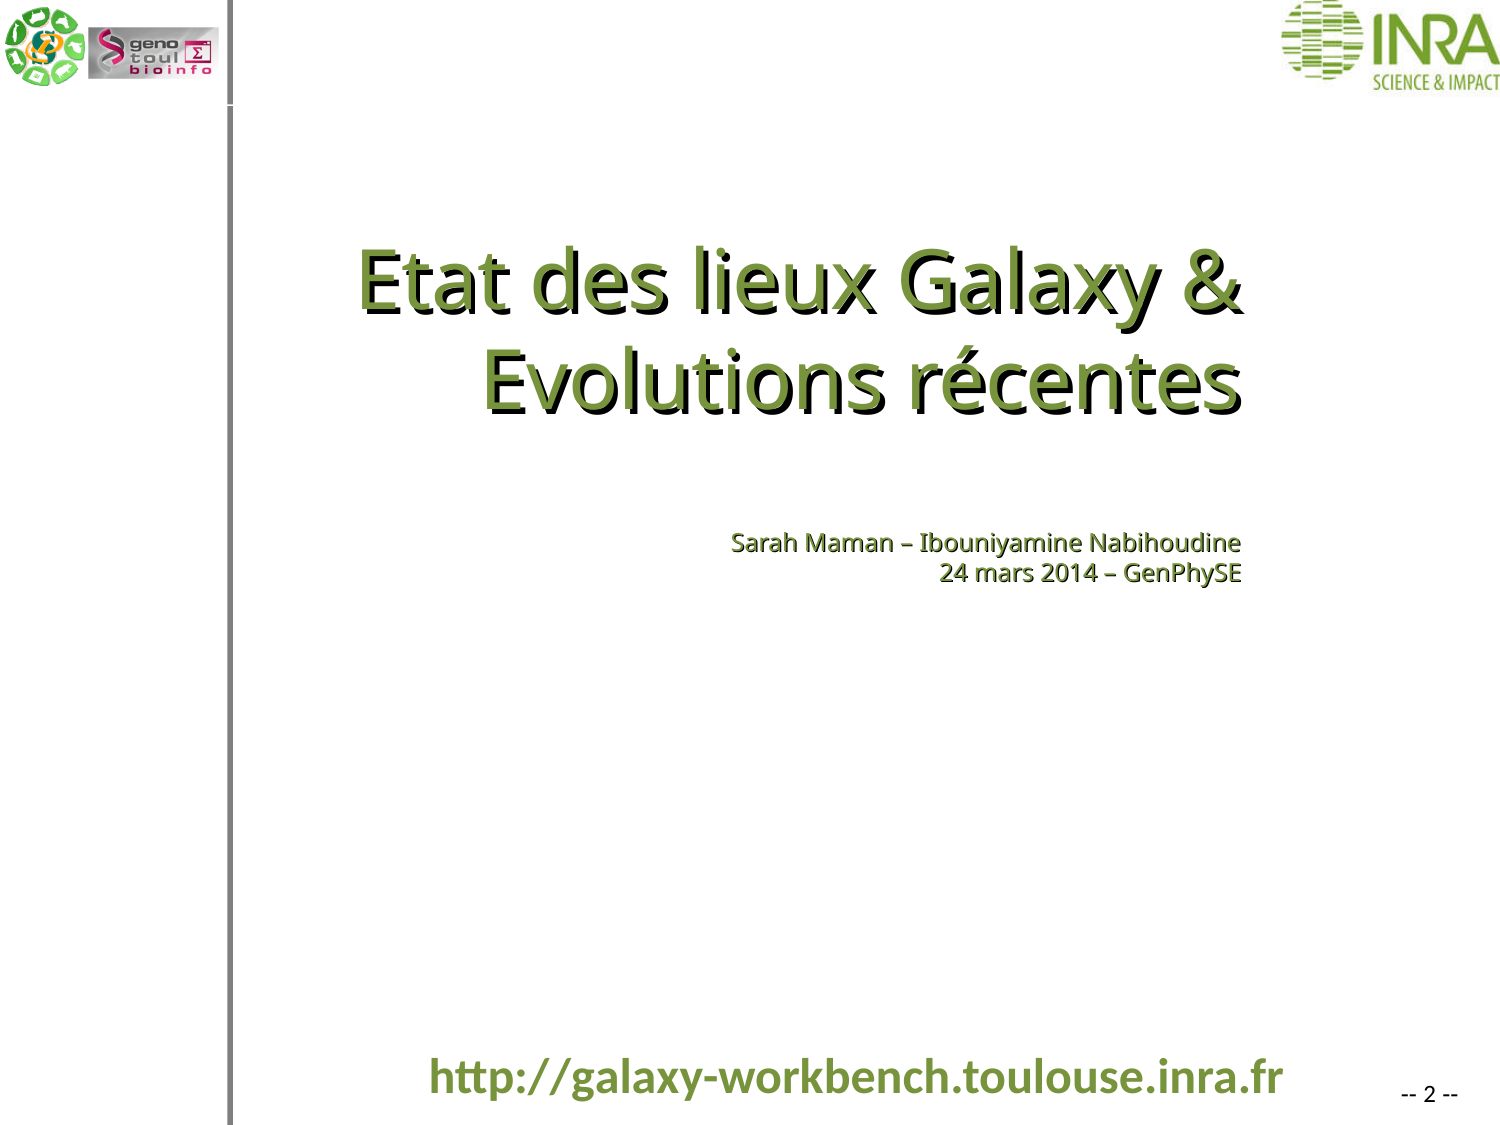

# Etat des lieux Galaxy & Evolutions récentes Sarah Maman – Ibouniyamine Nabihoudine 24 mars 2014 – GenPhySE
http://galaxy-workbench.toulouse.inra.fr